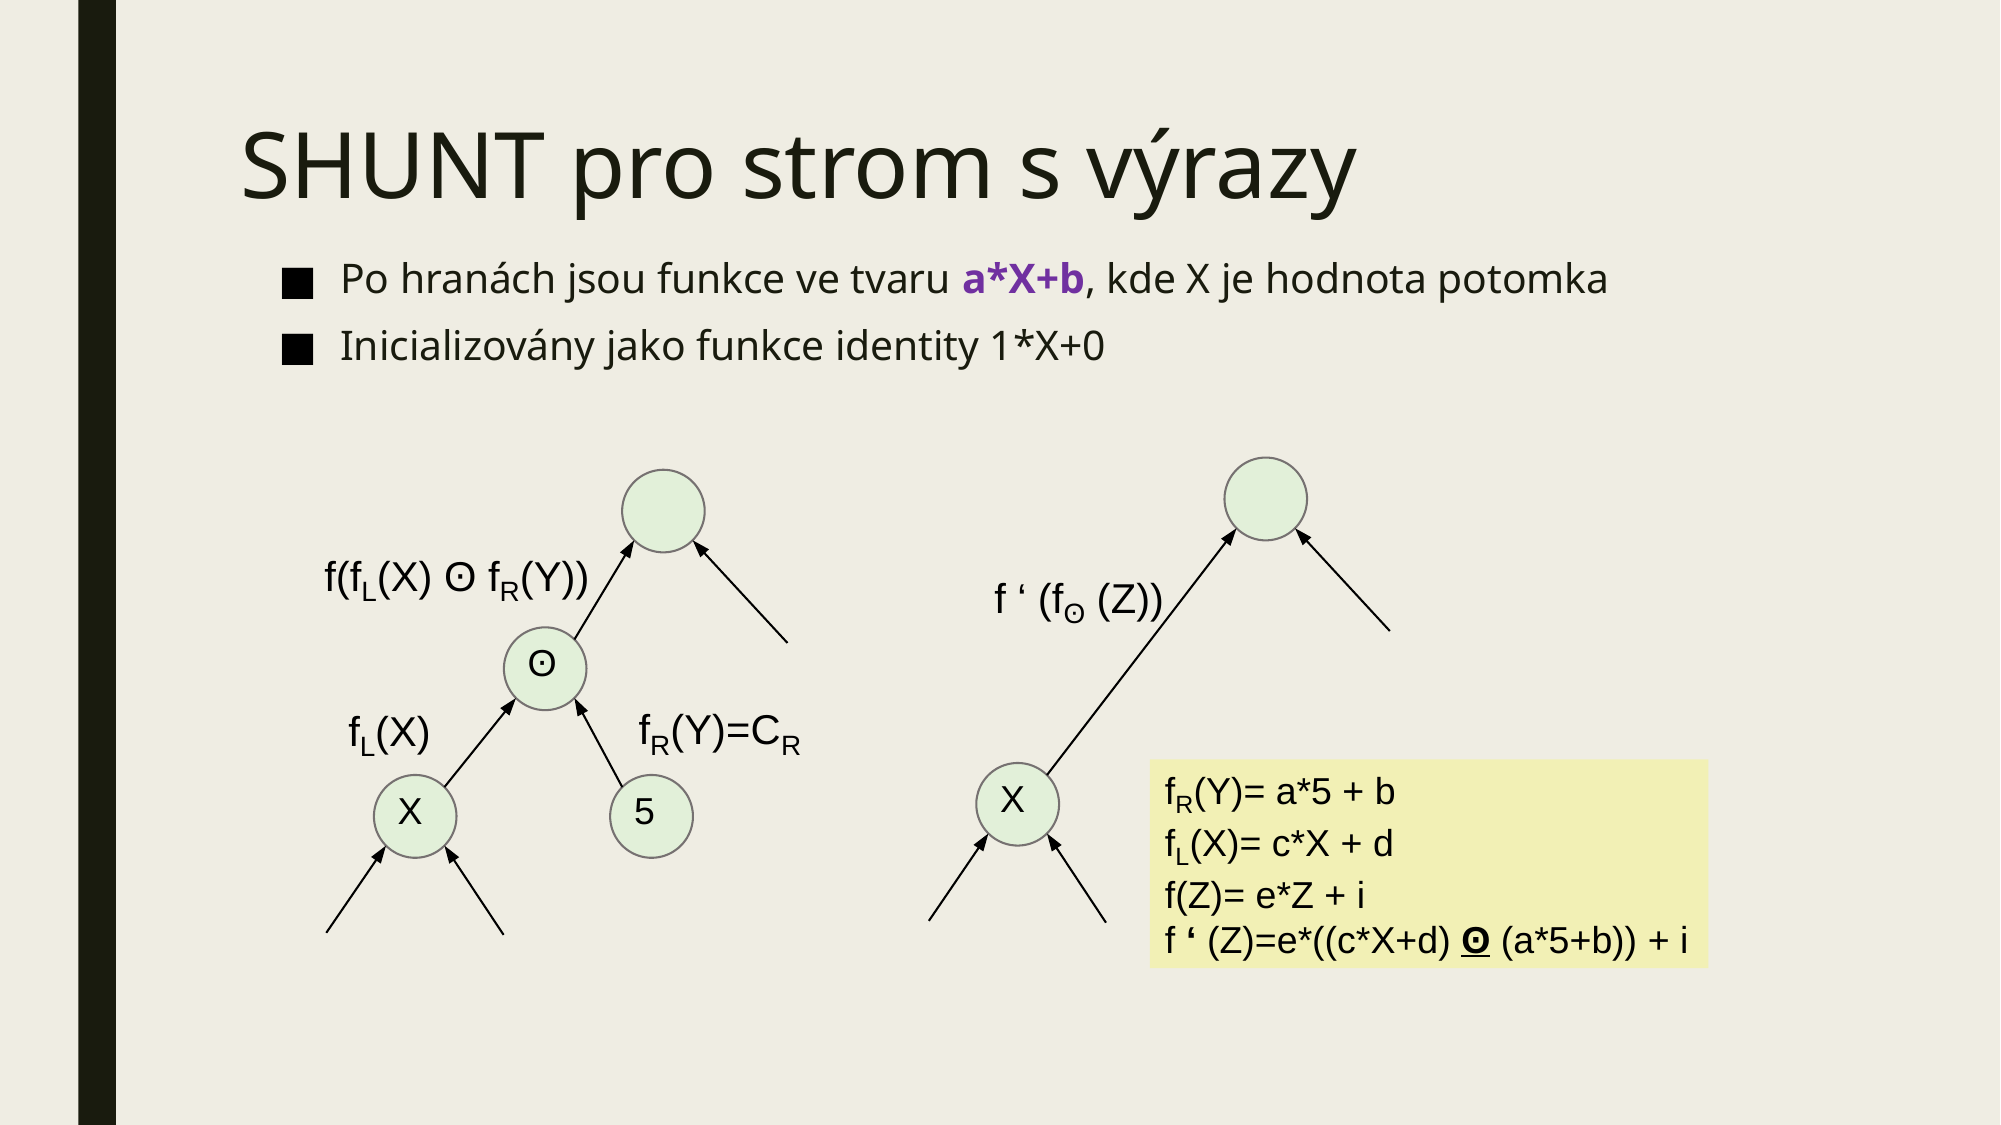

# SHUNT pro strom s výrazy
Po hranách jsou funkce ve tvaru a*X+b, kde X je hodnota potomka
Inicializovány jako funkce identity 1*X+0
f(fL(X) ʘ fR(Y))
f ‘ (fʘ (Z))
ʘ
fR(Y)=CR
fL(X)
fR(Y)= a*5 + b
fL(X)= c*X + d
f(Z)= e*Z + i
f ‘ (Z)=e*((c*X+d) ʘ (a*5+b)) + i
X
X
5